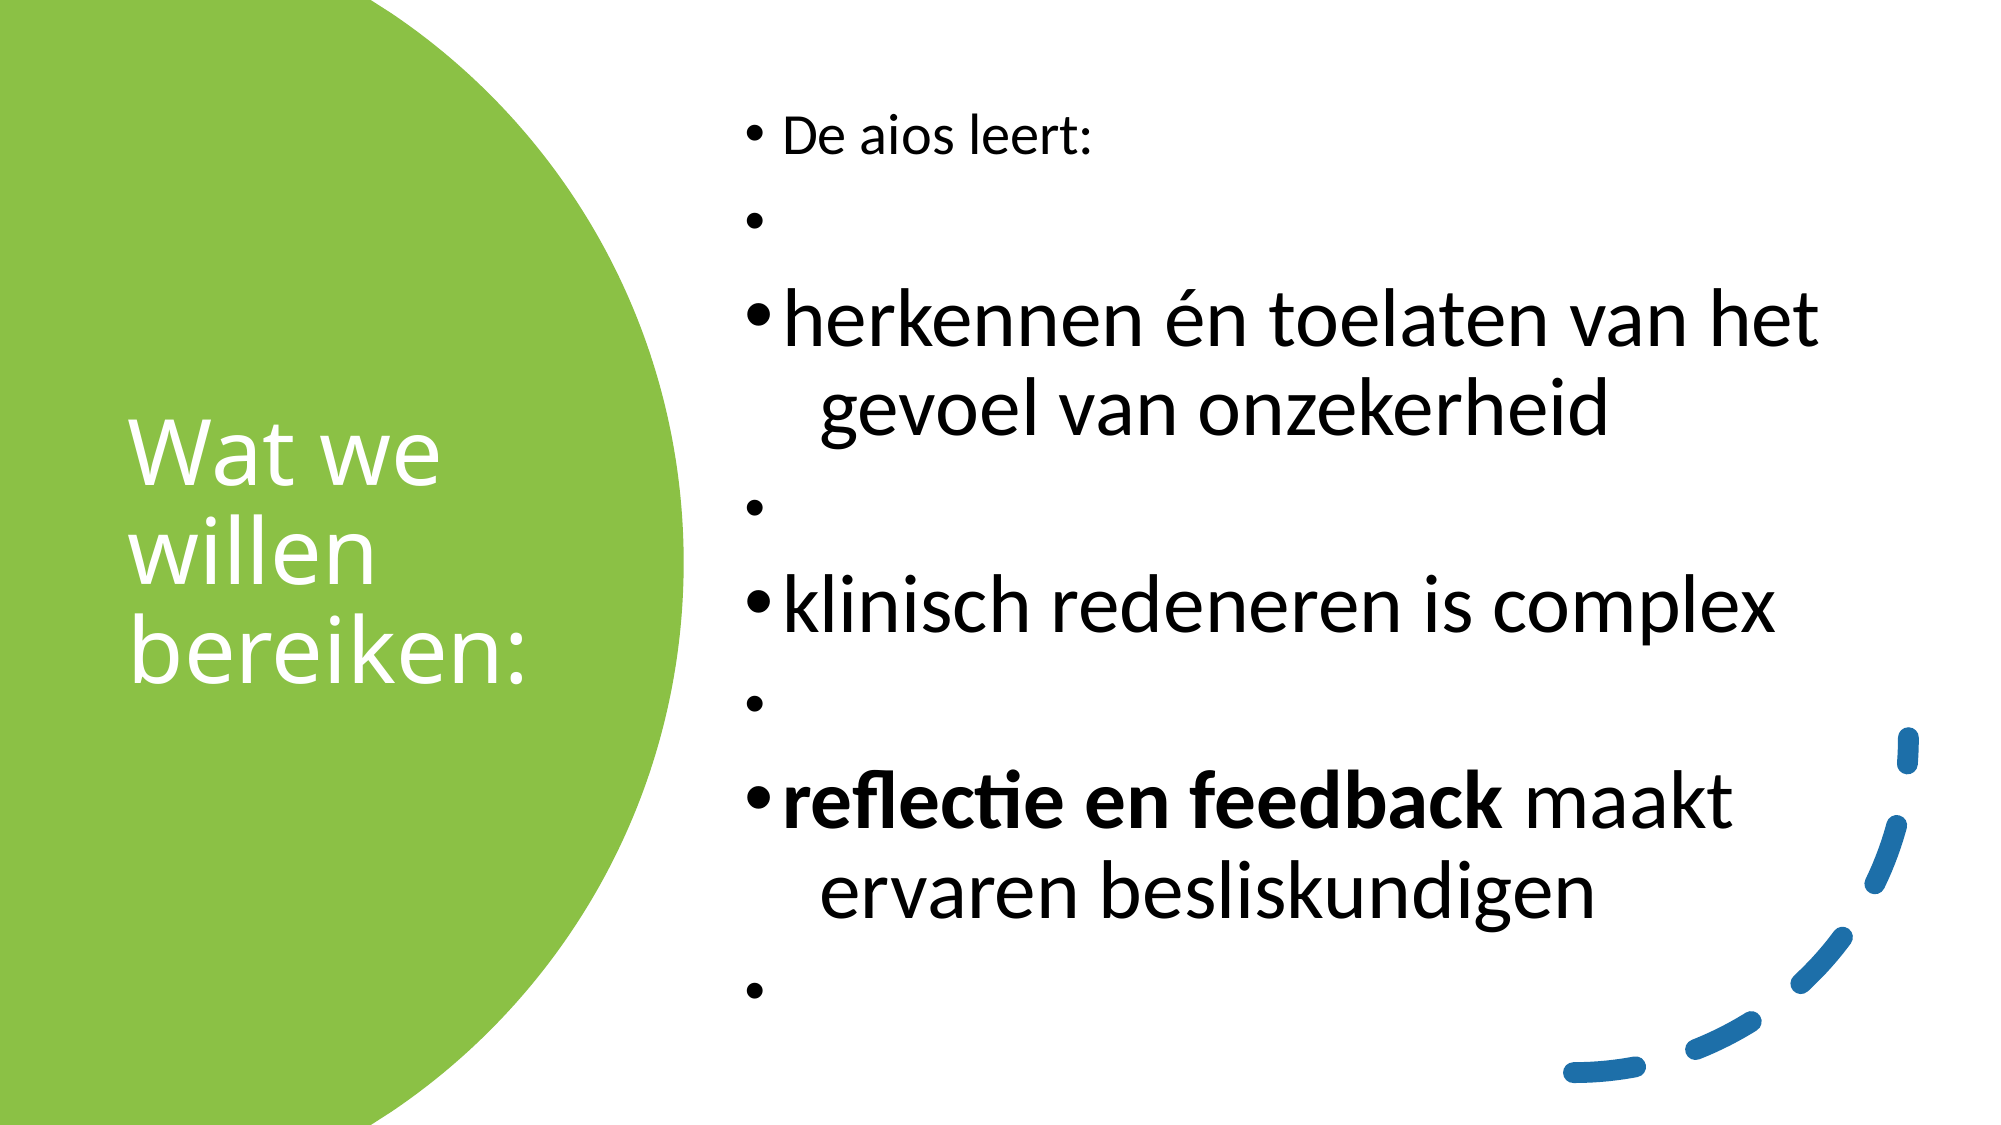

De aios leert:
herkennen én toelaten van het gevoel van onzekerheid
klinisch redeneren is complex
reflectie en feedback maakt ervaren besliskundigen
# Wat we willen bereiken: